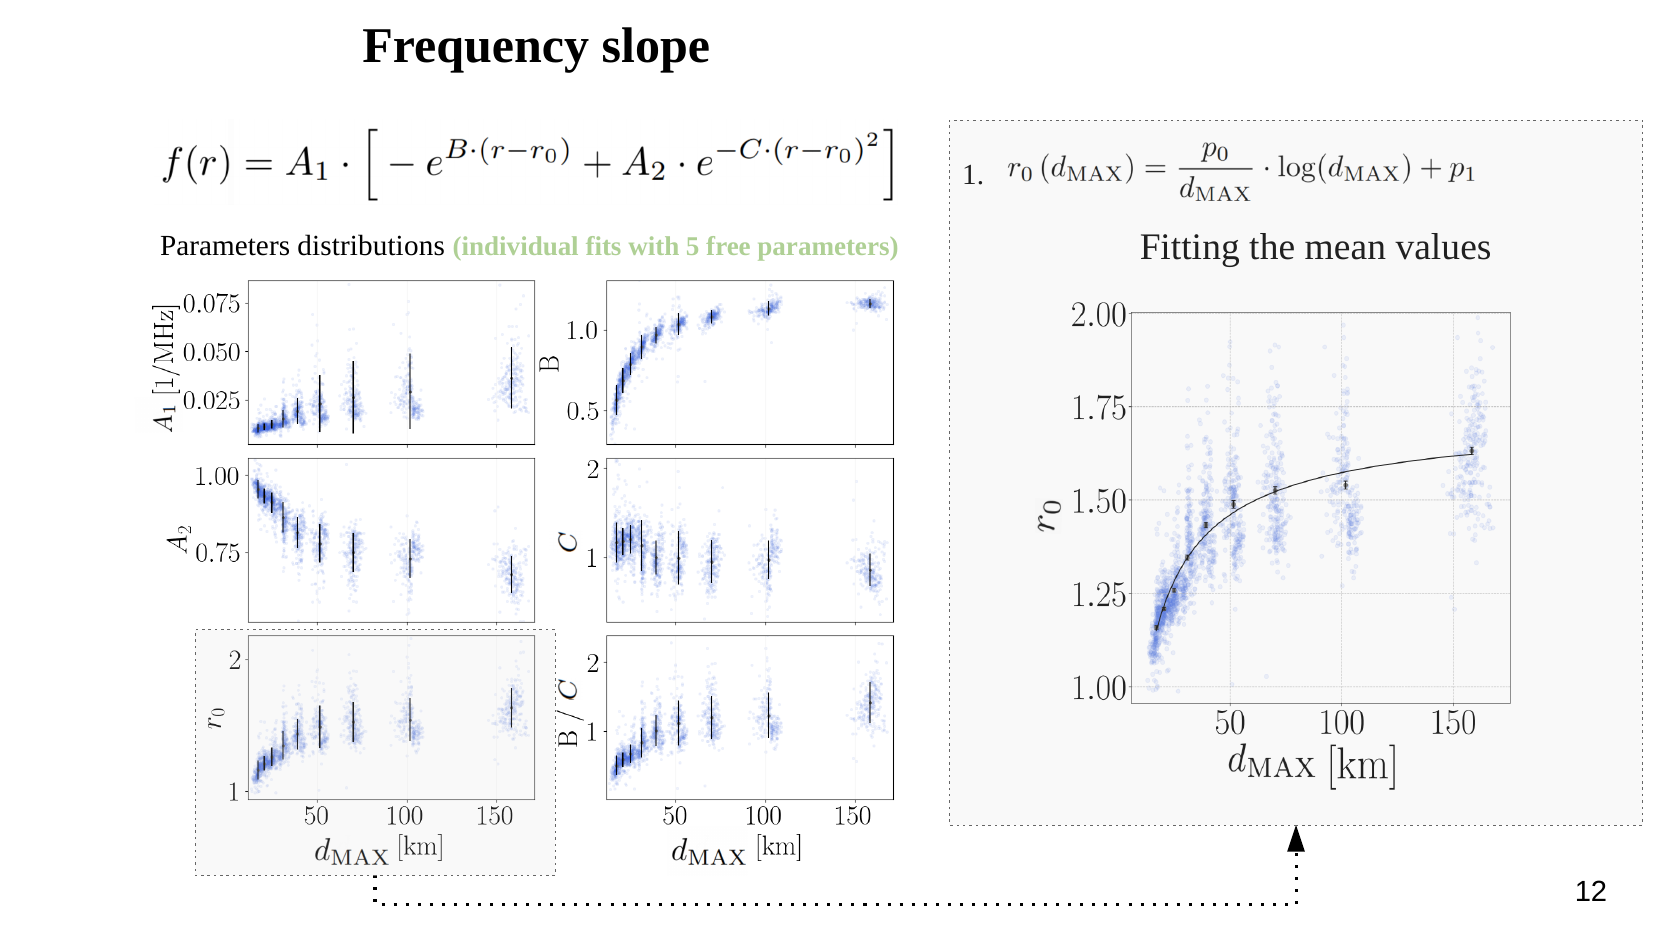

Frequency slope
1.
Fitting the mean values
Parameters distributions (individual fits with 5 free parameters)